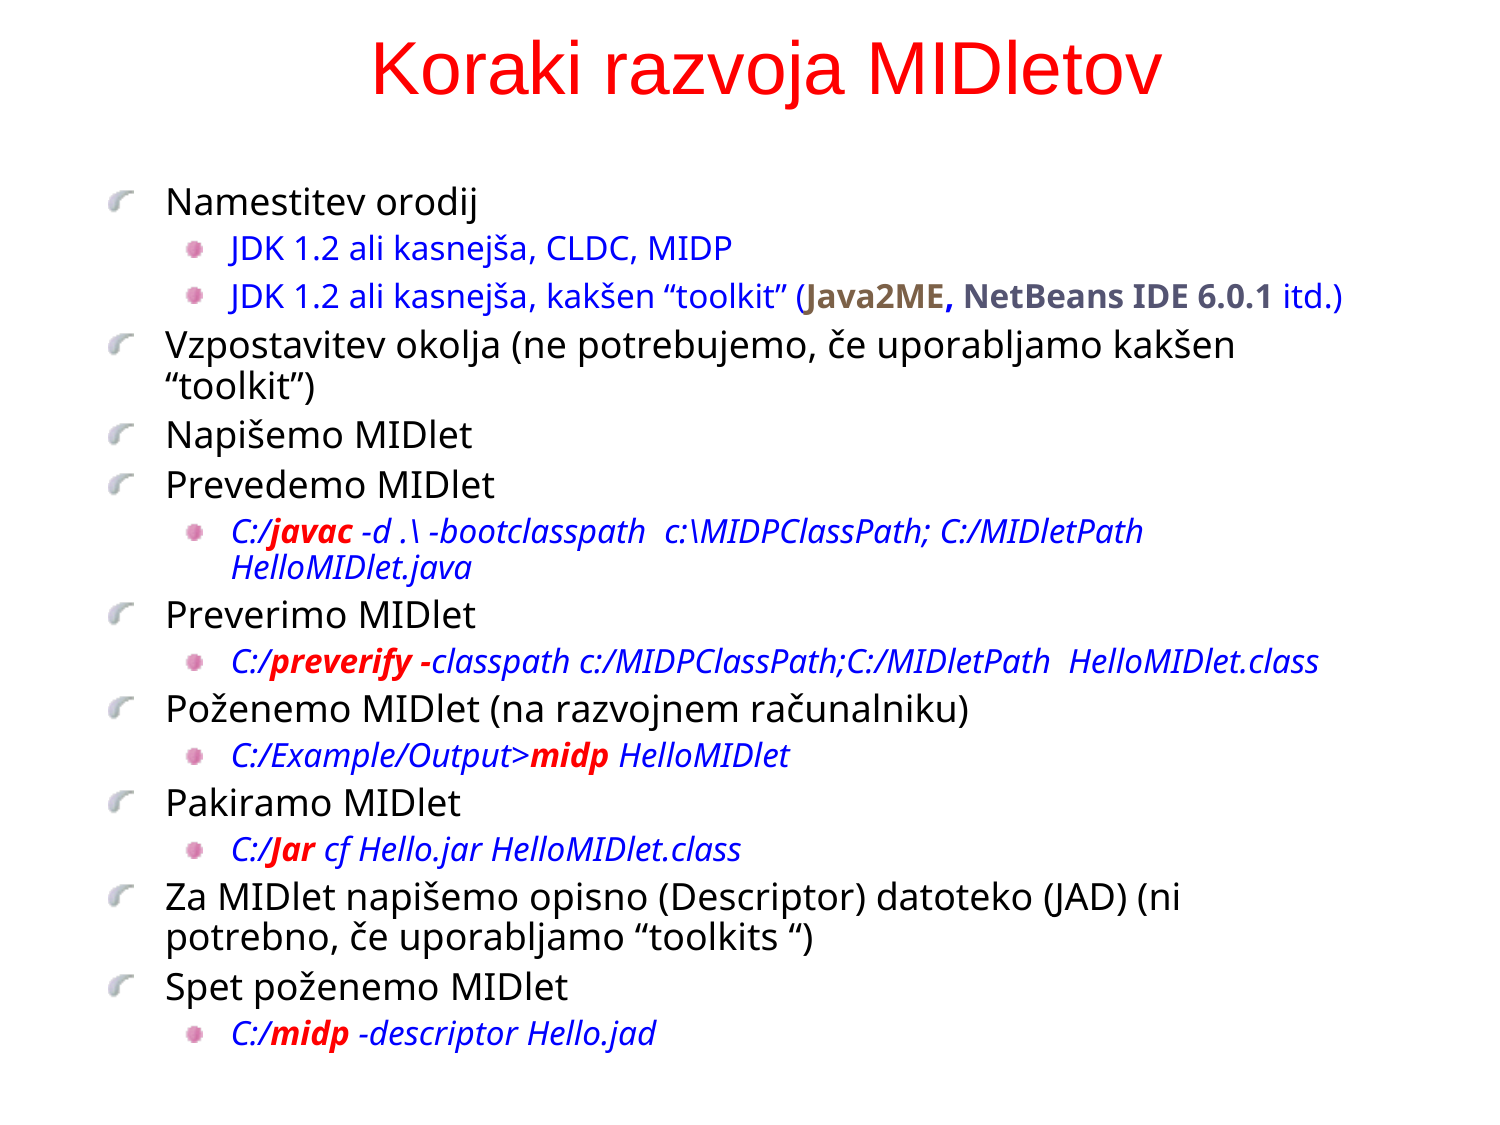

# Koraki razvoja MIDletov
Namestitev orodij
JDK 1.2 ali kasnejša, CLDC, MIDP
JDK 1.2 ali kasnejša, kakšen “toolkit” (Java2ME, NetBeans IDE 6.0.1 itd.)
Vzpostavitev okolja (ne potrebujemo, če uporabljamo kakšen “toolkit”)
Napišemo MIDlet
Prevedemo MIDlet
C:/javac -d .\ -bootclasspath c:\MIDPClassPath; C:/MIDletPath HelloMIDlet.java
Preverimo MIDlet
C:/preverify -classpath c:/MIDPClassPath;C:/MIDletPath HelloMIDlet.class
Poženemo MIDlet (na razvojnem računalniku)
C:/Example/Output>midp HelloMIDlet
Pakiramo MIDlet
C:/Jar cf Hello.jar HelloMIDlet.class
Za MIDlet napišemo opisno (Descriptor) datoteko (JAD) (ni potrebno, če uporabljamo “toolkits “)
Spet poženemo MIDlet
C:/midp -descriptor Hello.jad